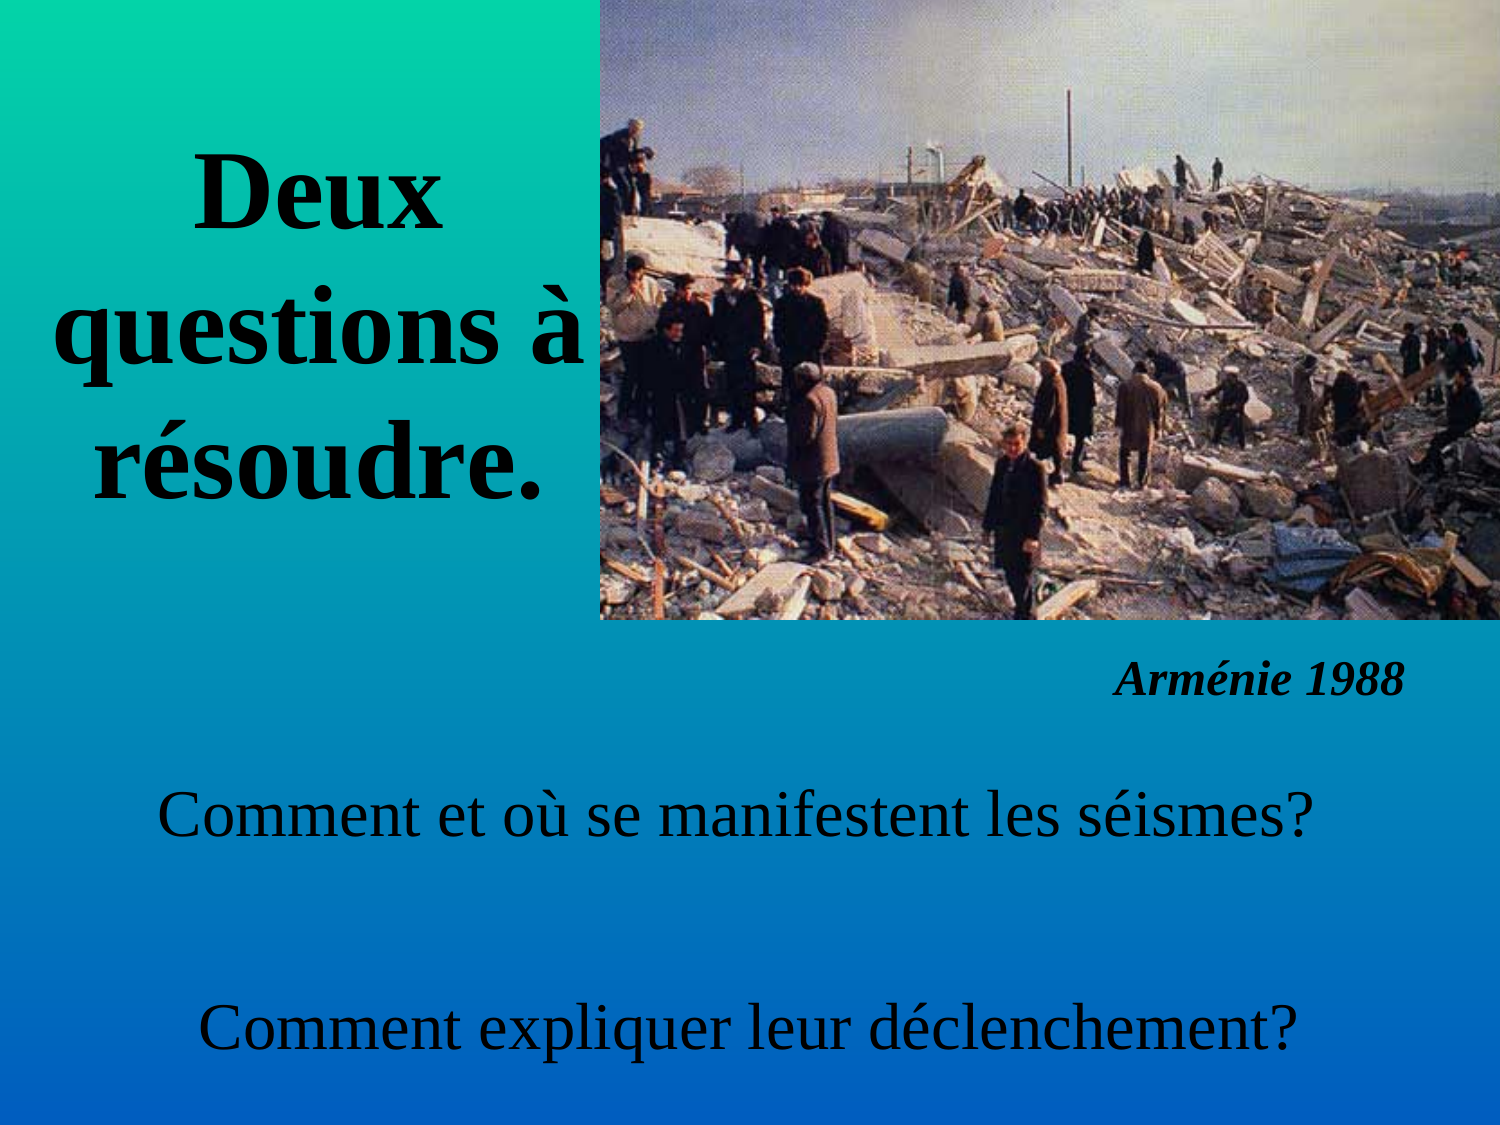

Deux questions à résoudre.
Arménie 1988
Comment et où se manifestent les séismes?
Comment expliquer leur déclenchement?